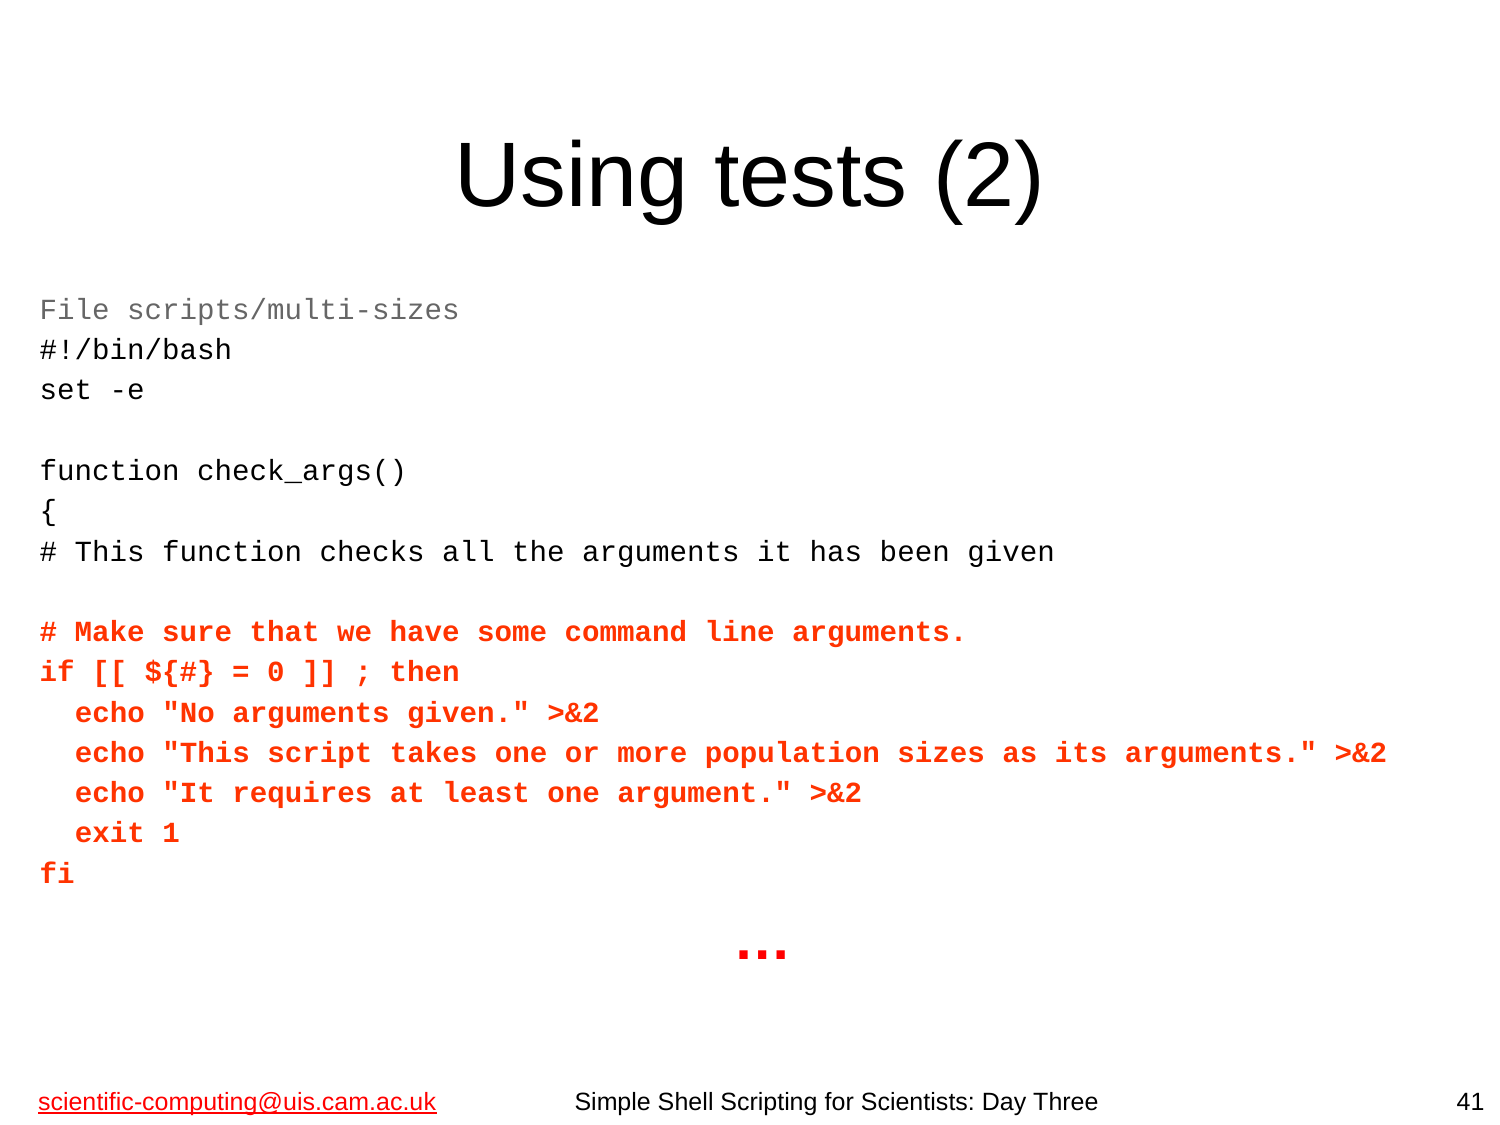

# Using tests (2)
File scripts/multi-sizes
#!/bin/bash
set -e
function check_args()
{
# This function checks all the arguments it has been given
# Make sure that we have some command line arguments.
if [[ ${#} = 0 ]] ; then
 echo "No arguments given." >&2
 echo "This script takes one or more population sizes as its arguments." >&2
 echo "It requires at least one argument." >&2
 exit 1
fi
…
escience-support@ucs.cam.ac.uk	Simple Shell Scripting for Scientists: Day Three
41